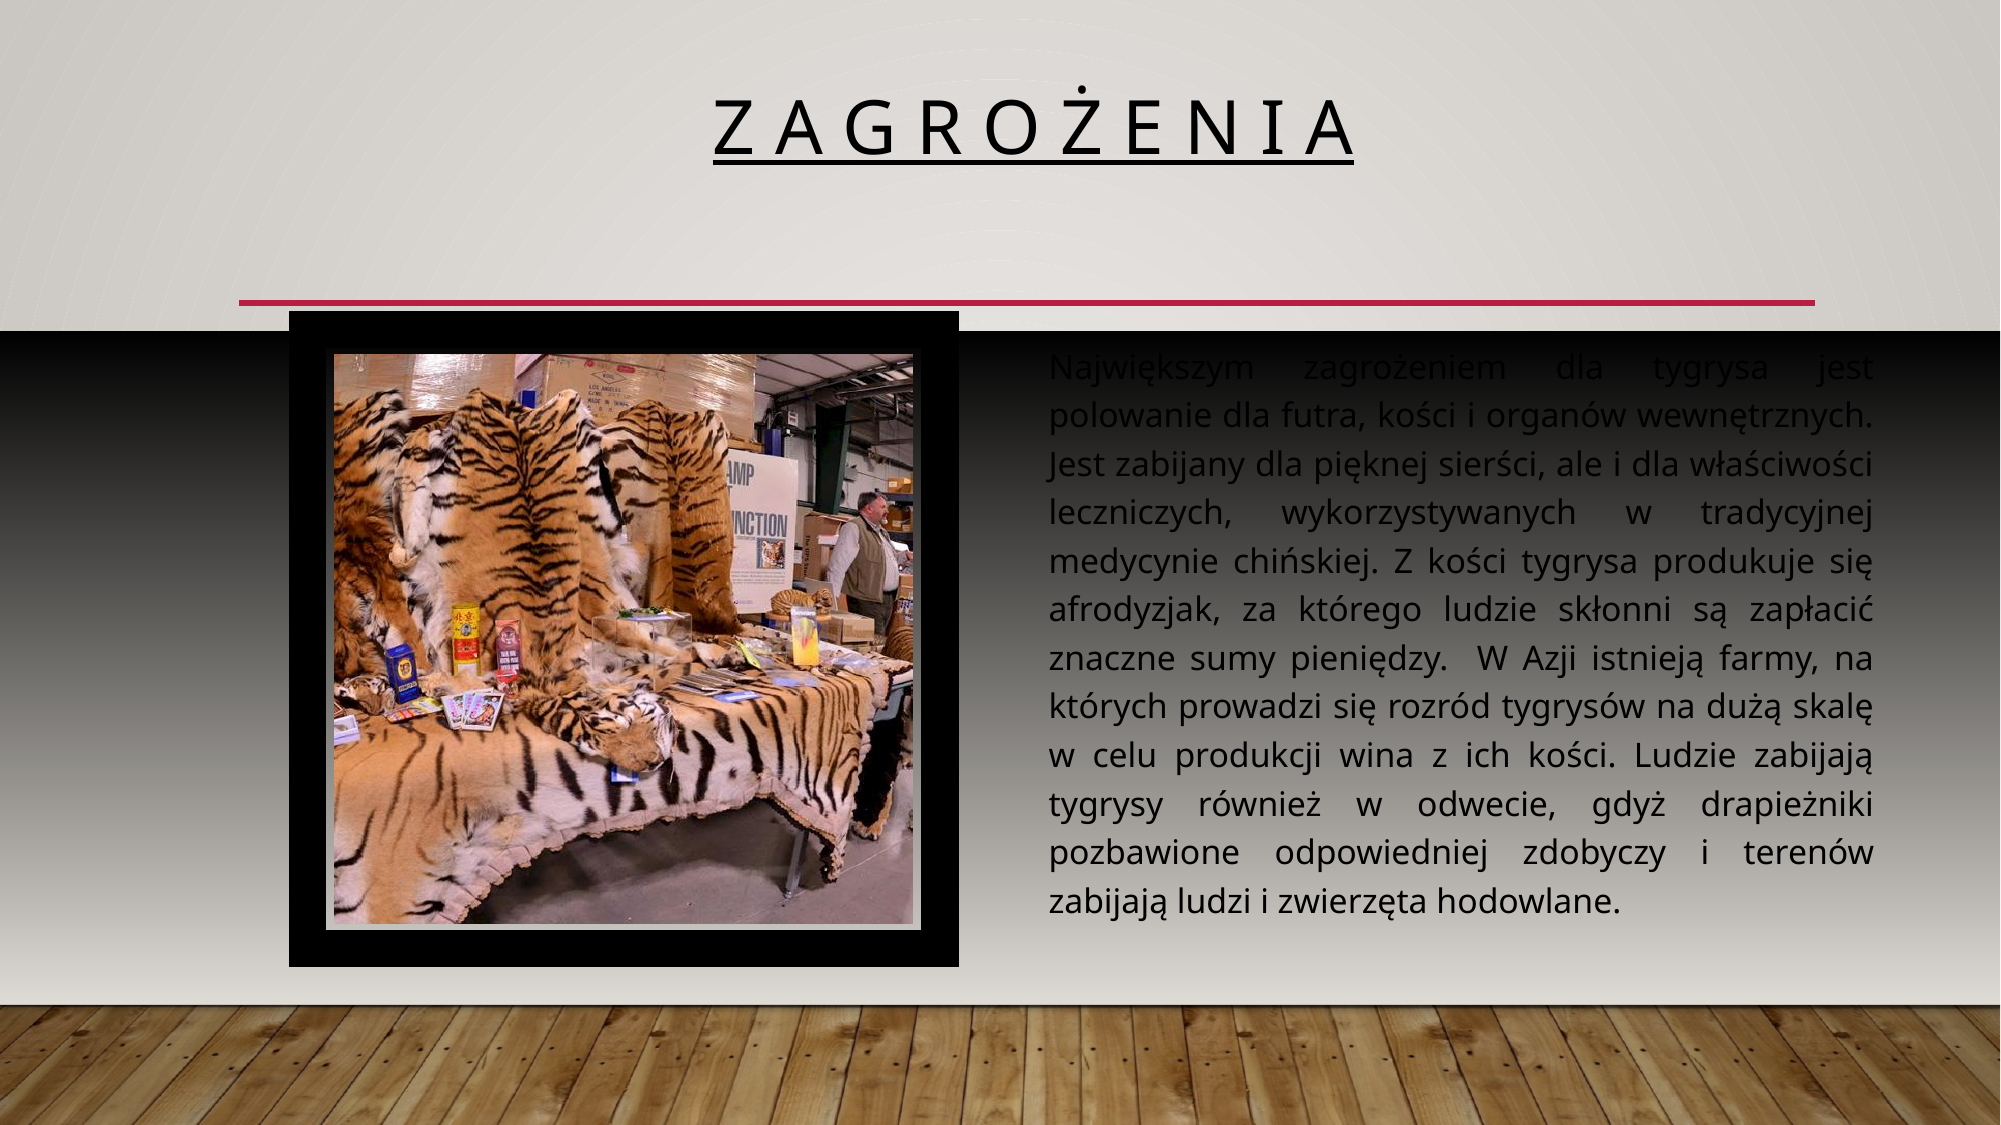

# Z a g r o ż e n i a
Największym zagrożeniem dla tygrysa jest polowanie dla futra, kości i organów wewnętrznych. Jest zabijany dla pięknej sierści, ale i dla właściwości leczniczych, wykorzystywanych w tradycyjnej medycynie chińskiej. Z kości tygrysa produkuje się afrodyzjak, za którego ludzie skłonni są zapłacić znaczne sumy pieniędzy. W Azji istnieją farmy, na których prowadzi się rozród tygrysów na dużą skalę w celu produkcji wina z ich kości. Ludzie zabijają tygrysy również w odwecie, gdyż drapieżniki pozbawione odpowiedniej zdobyczy i terenów zabijają ludzi i zwierzęta hodowlane.